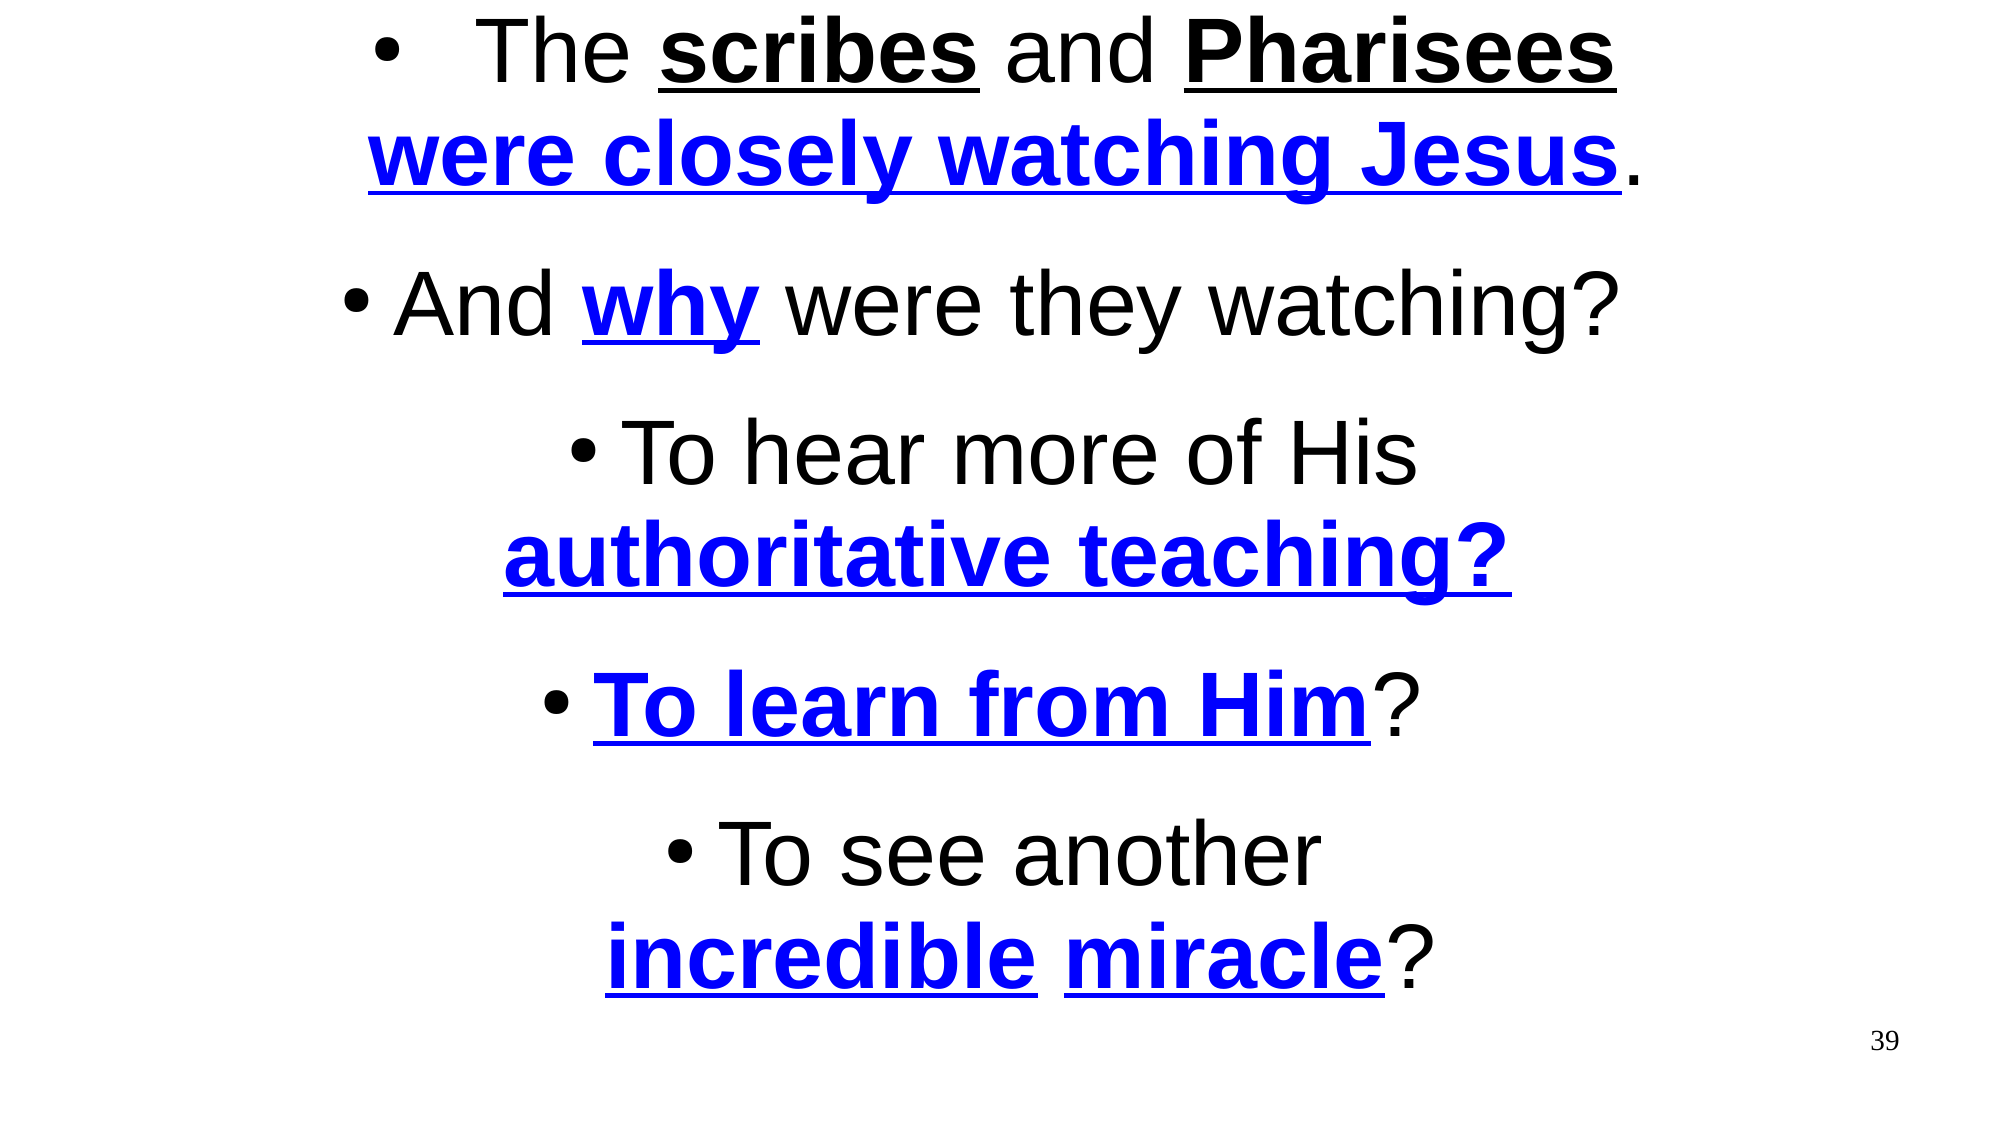

# The scribes and Pharisees were closely watching Jesus.
And why were they watching?
To hear more of His
authoritative teaching?
To learn from Him?
To see another
incredible miracle?
39